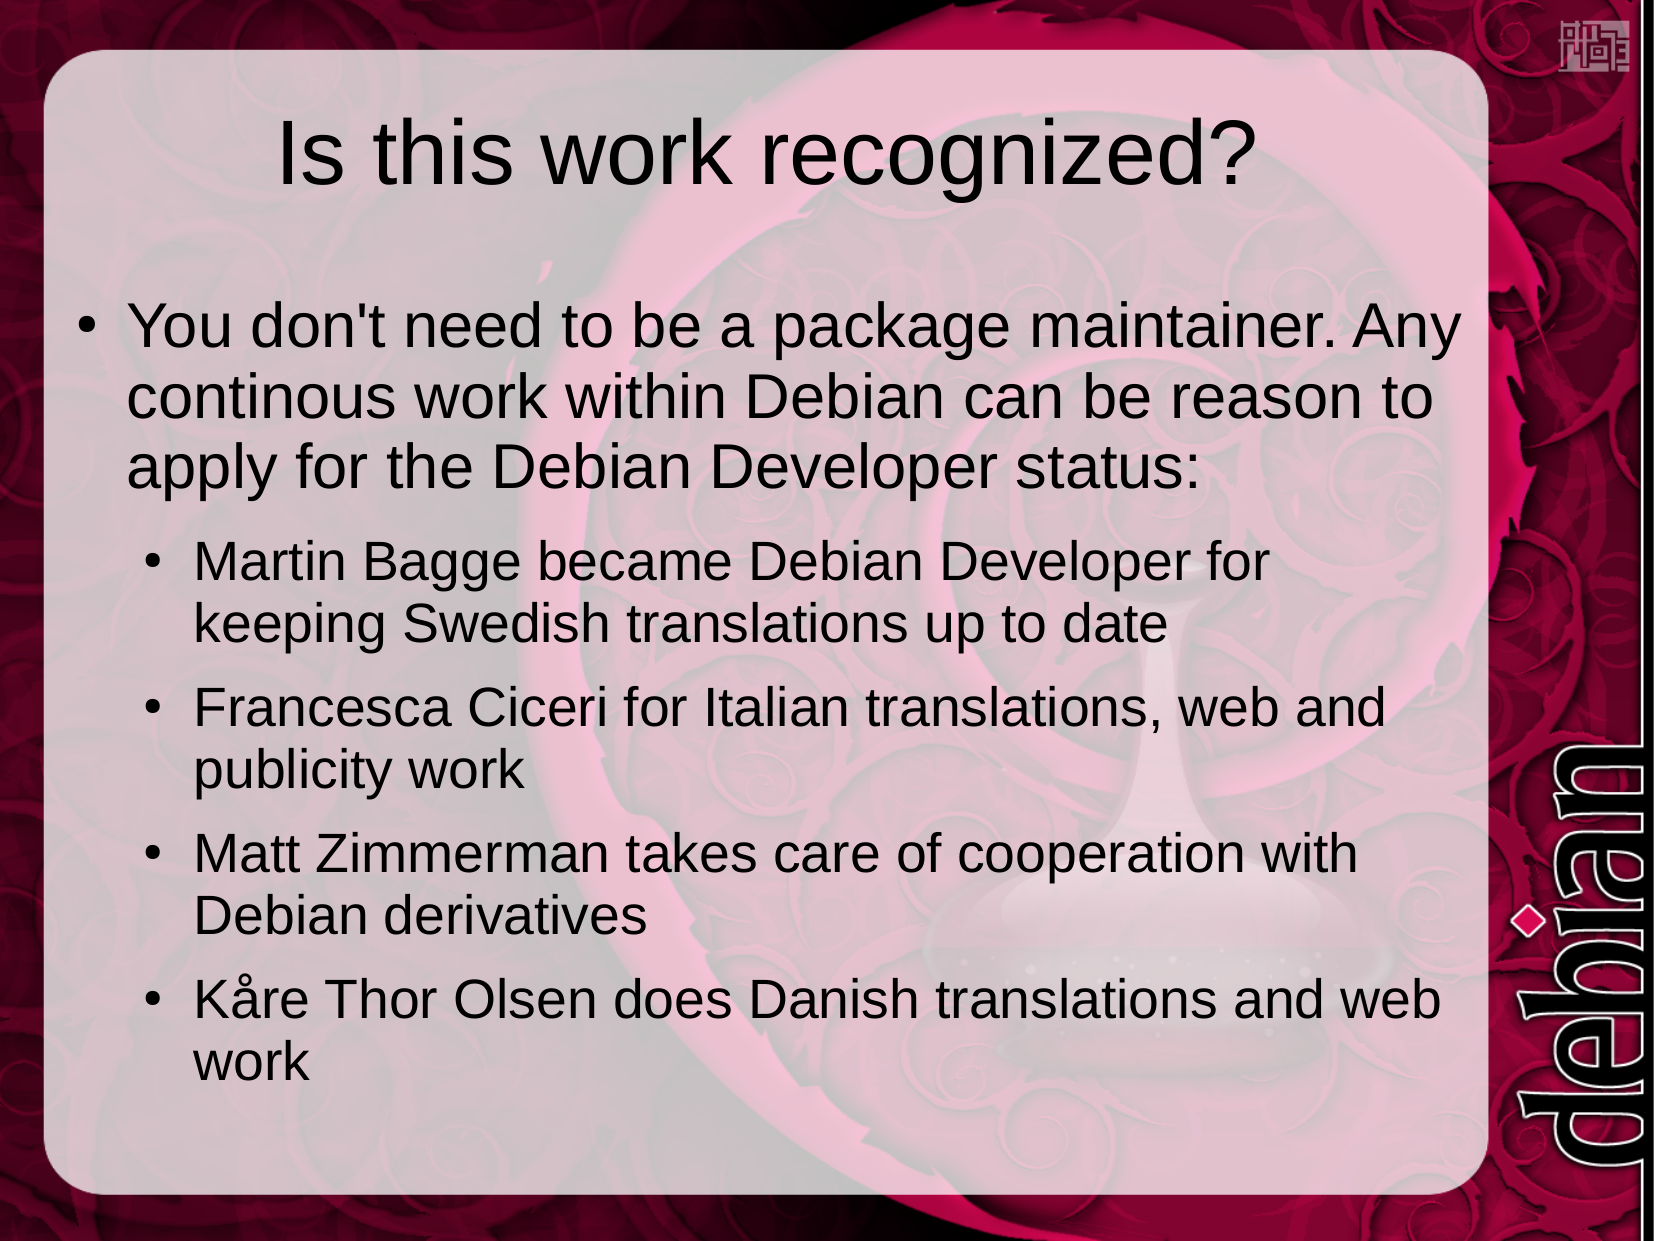

# Is this work recognized?
You don't need to be a package maintainer. Any continous work within Debian can be reason to apply for the Debian Developer status:
Martin Bagge became Debian Developer for keeping Swedish translations up to date
Francesca Ciceri for Italian translations, web and publicity work
Matt Zimmerman takes care of cooperation with Debian derivatives
Kåre Thor Olsen does Danish translations and web work